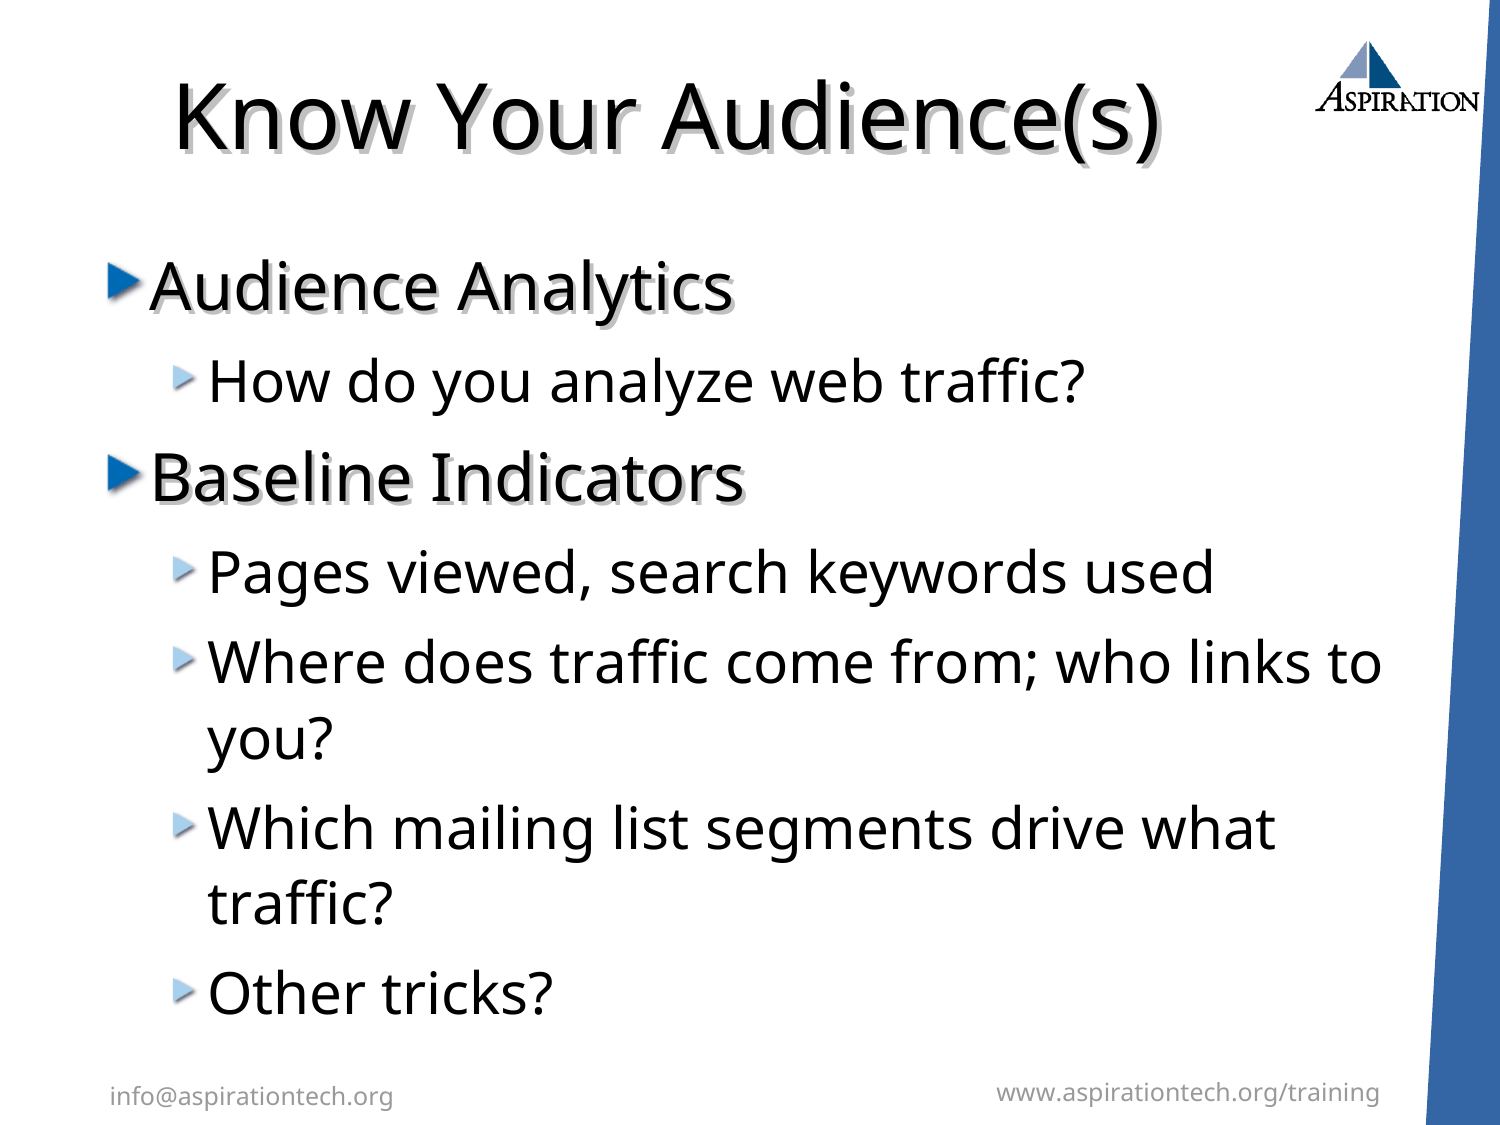

# Know Your Audience(s)
Audience Analytics
How do you analyze web traffic?
Baseline Indicators
Pages viewed, search keywords used
Where does traffic come from; who links to you?
Which mailing list segments drive what traffic?
Other tricks?